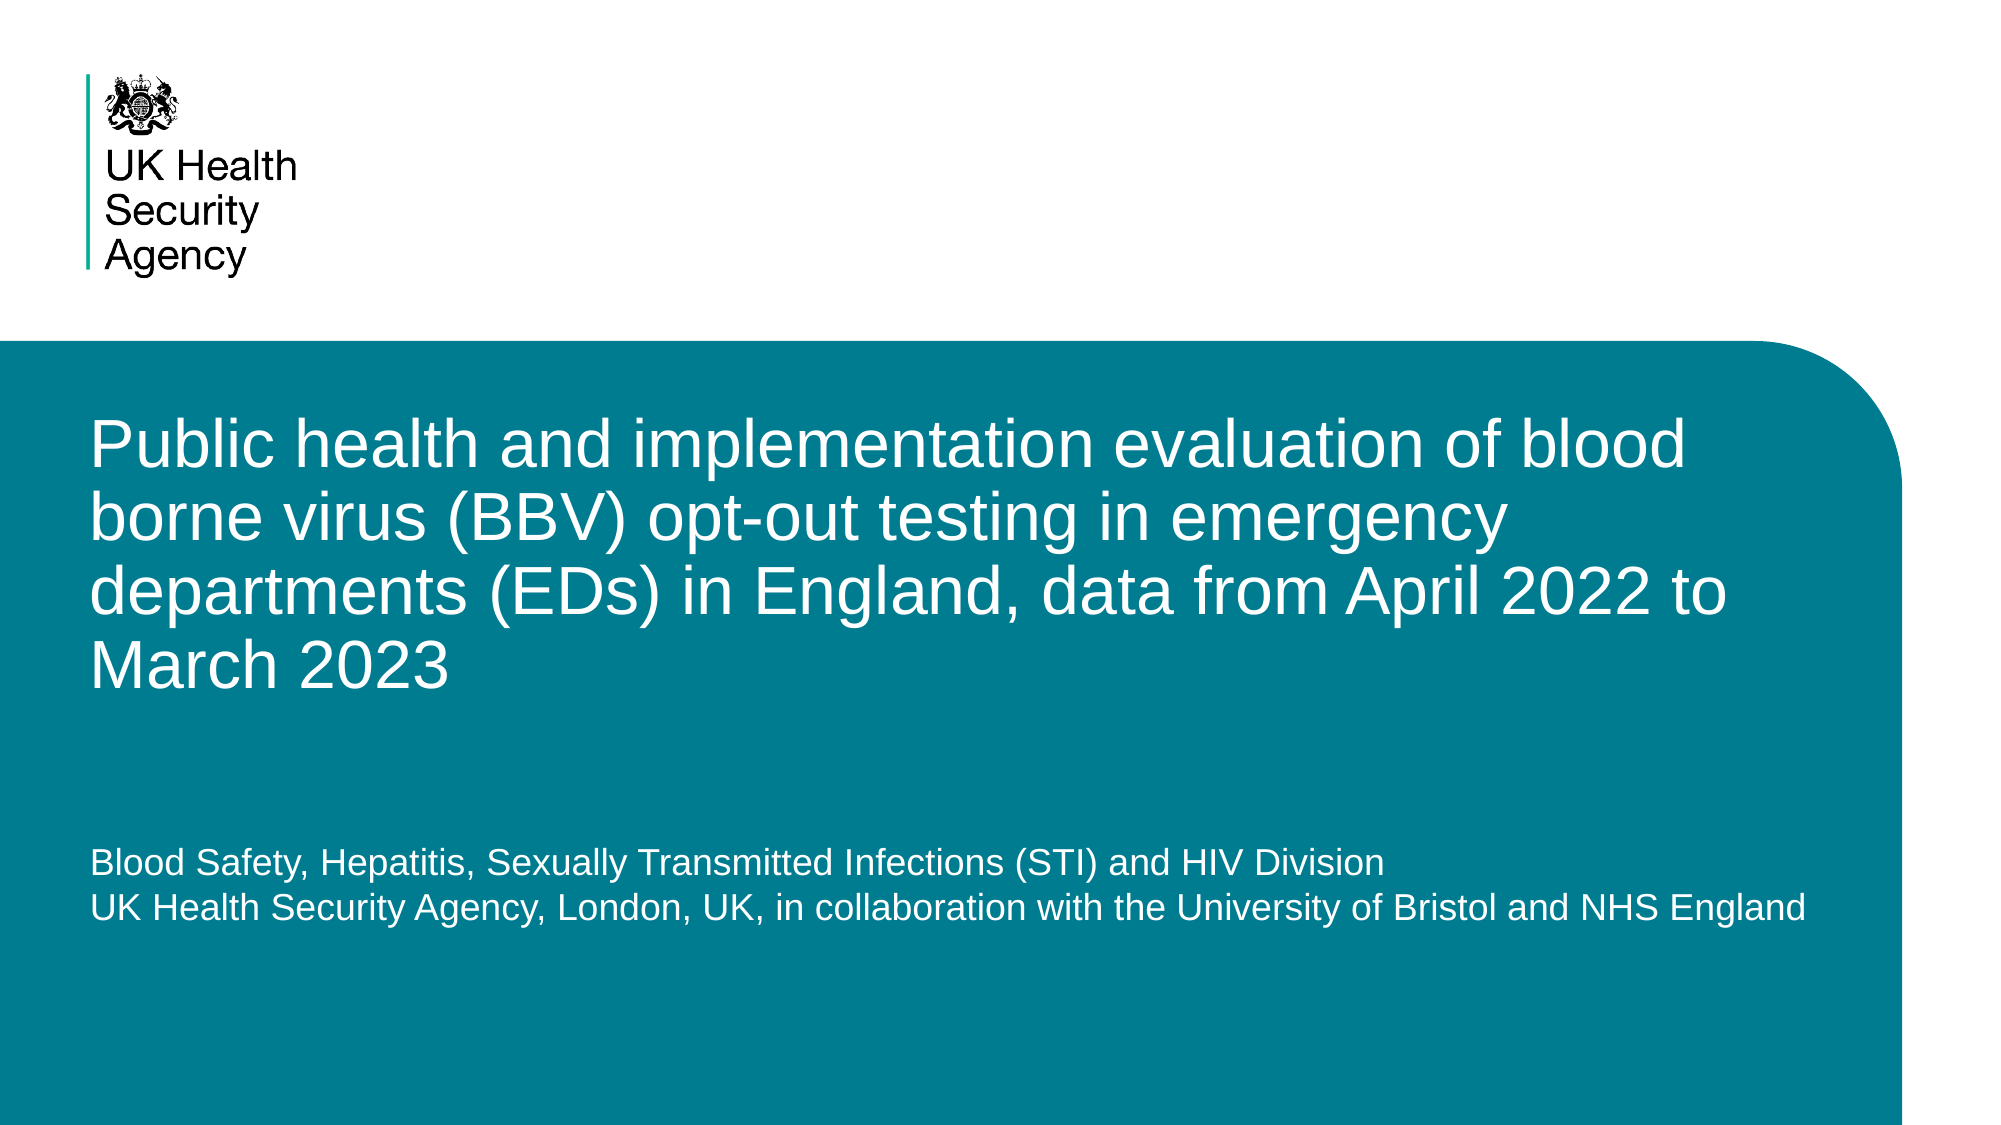

# Public health and implementation evaluation of blood borne virus (BBV) opt-out testing in emergency departments (EDs) in England, data from April 2022 to March 2023
Blood Safety, Hepatitis, Sexually Transmitted Infections (STI) and HIV Division
UK Health Security Agency, London, UK, in collaboration with the University of Bristol and NHS England